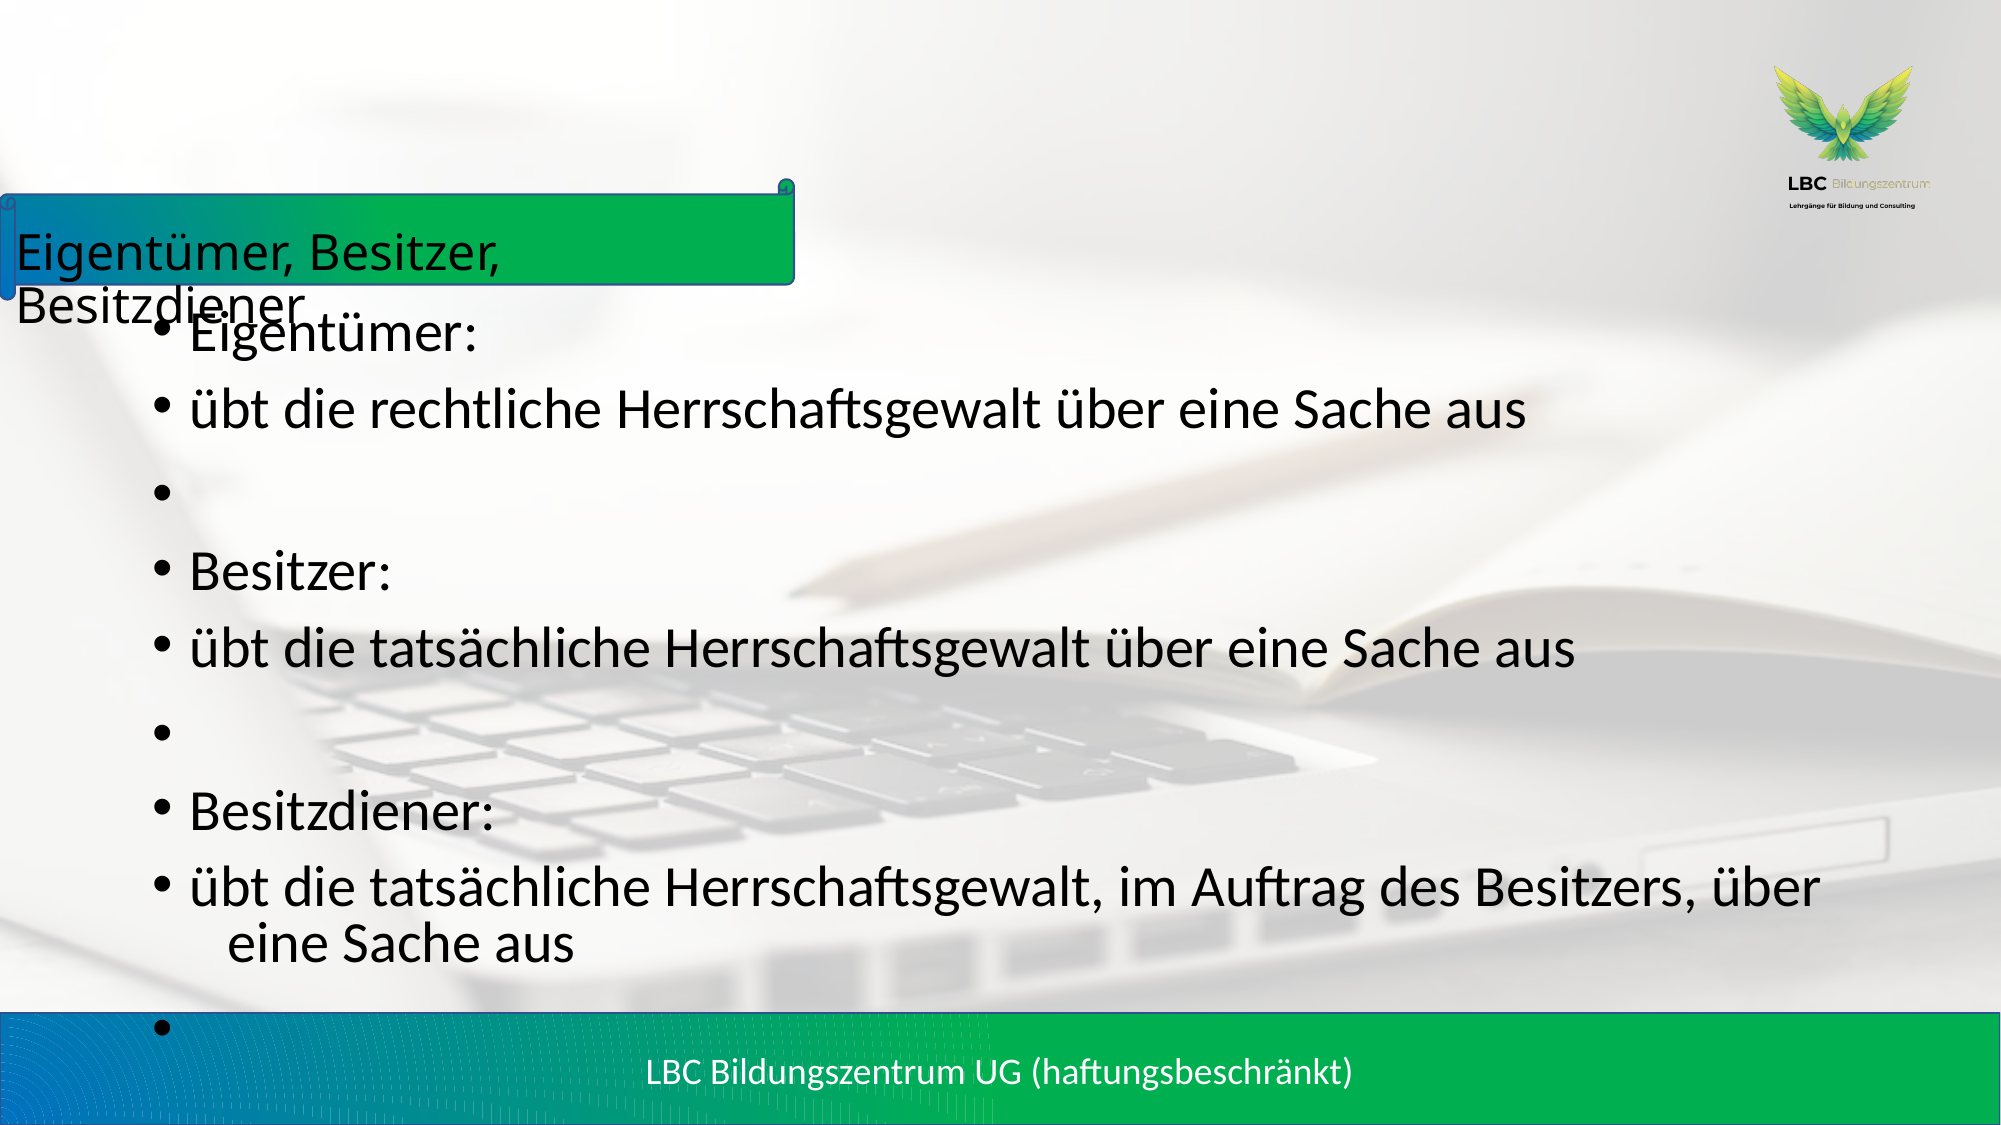

# Eigentümer, Besitzer, Besitzdiener
Eigentümer:
übt die rechtliche Herrschaftsgewalt über eine Sache aus
Besitzer:
übt die tatsächliche Herrschaftsgewalt über eine Sache aus
Besitzdiener:
übt die tatsächliche Herrschaftsgewalt, im Auftrag des Besitzers, über eine Sache aus